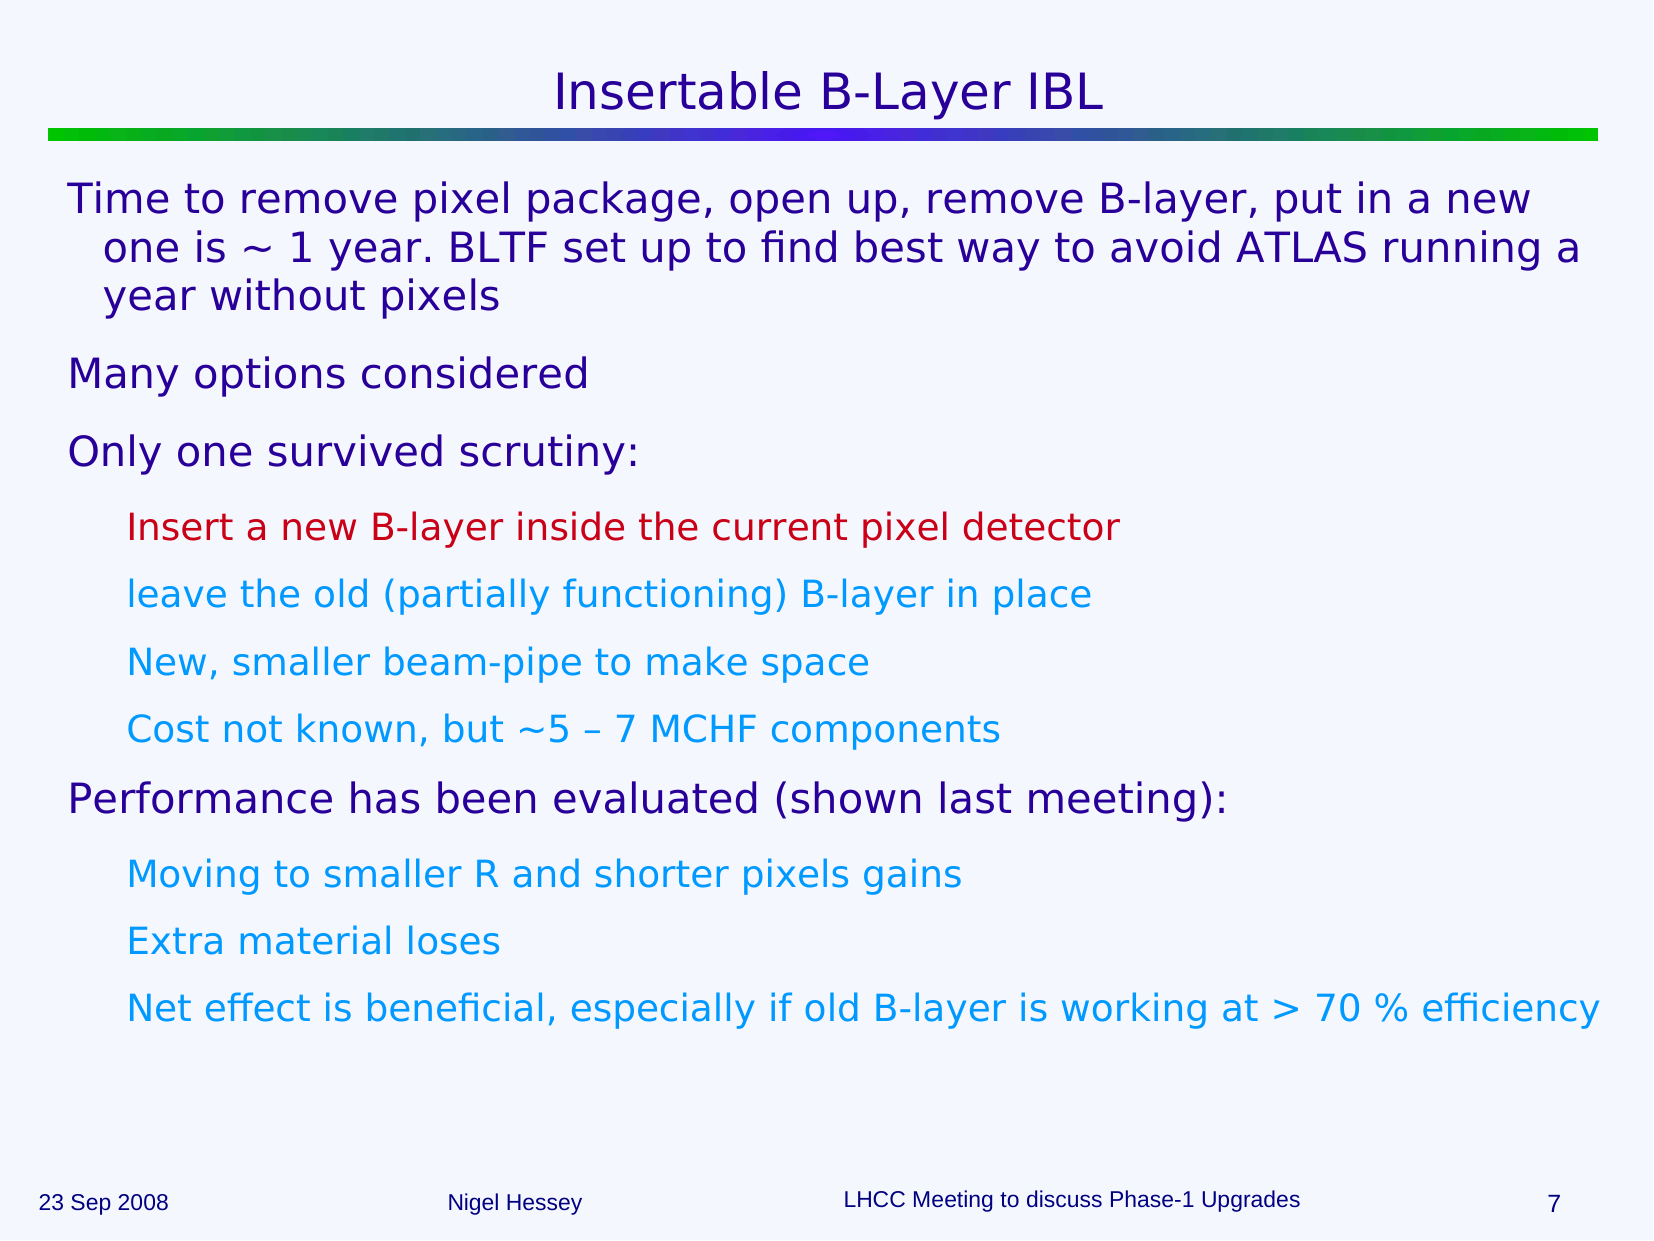

# Insertable B-Layer IBL
Time to remove pixel package, open up, remove B-layer, put in a new one is ~ 1 year. BLTF set up to find best way to avoid ATLAS running a year without pixels
Many options considered
Only one survived scrutiny:
Insert a new B-layer inside the current pixel detector
leave the old (partially functioning) B-layer in place
New, smaller beam-pipe to make space
Cost not known, but ~5 – 7 MCHF components
Performance has been evaluated (shown last meeting):
Moving to smaller R and shorter pixels gains
Extra material loses
Net effect is beneficial, especially if old B-layer is working at > 70 % efficiency